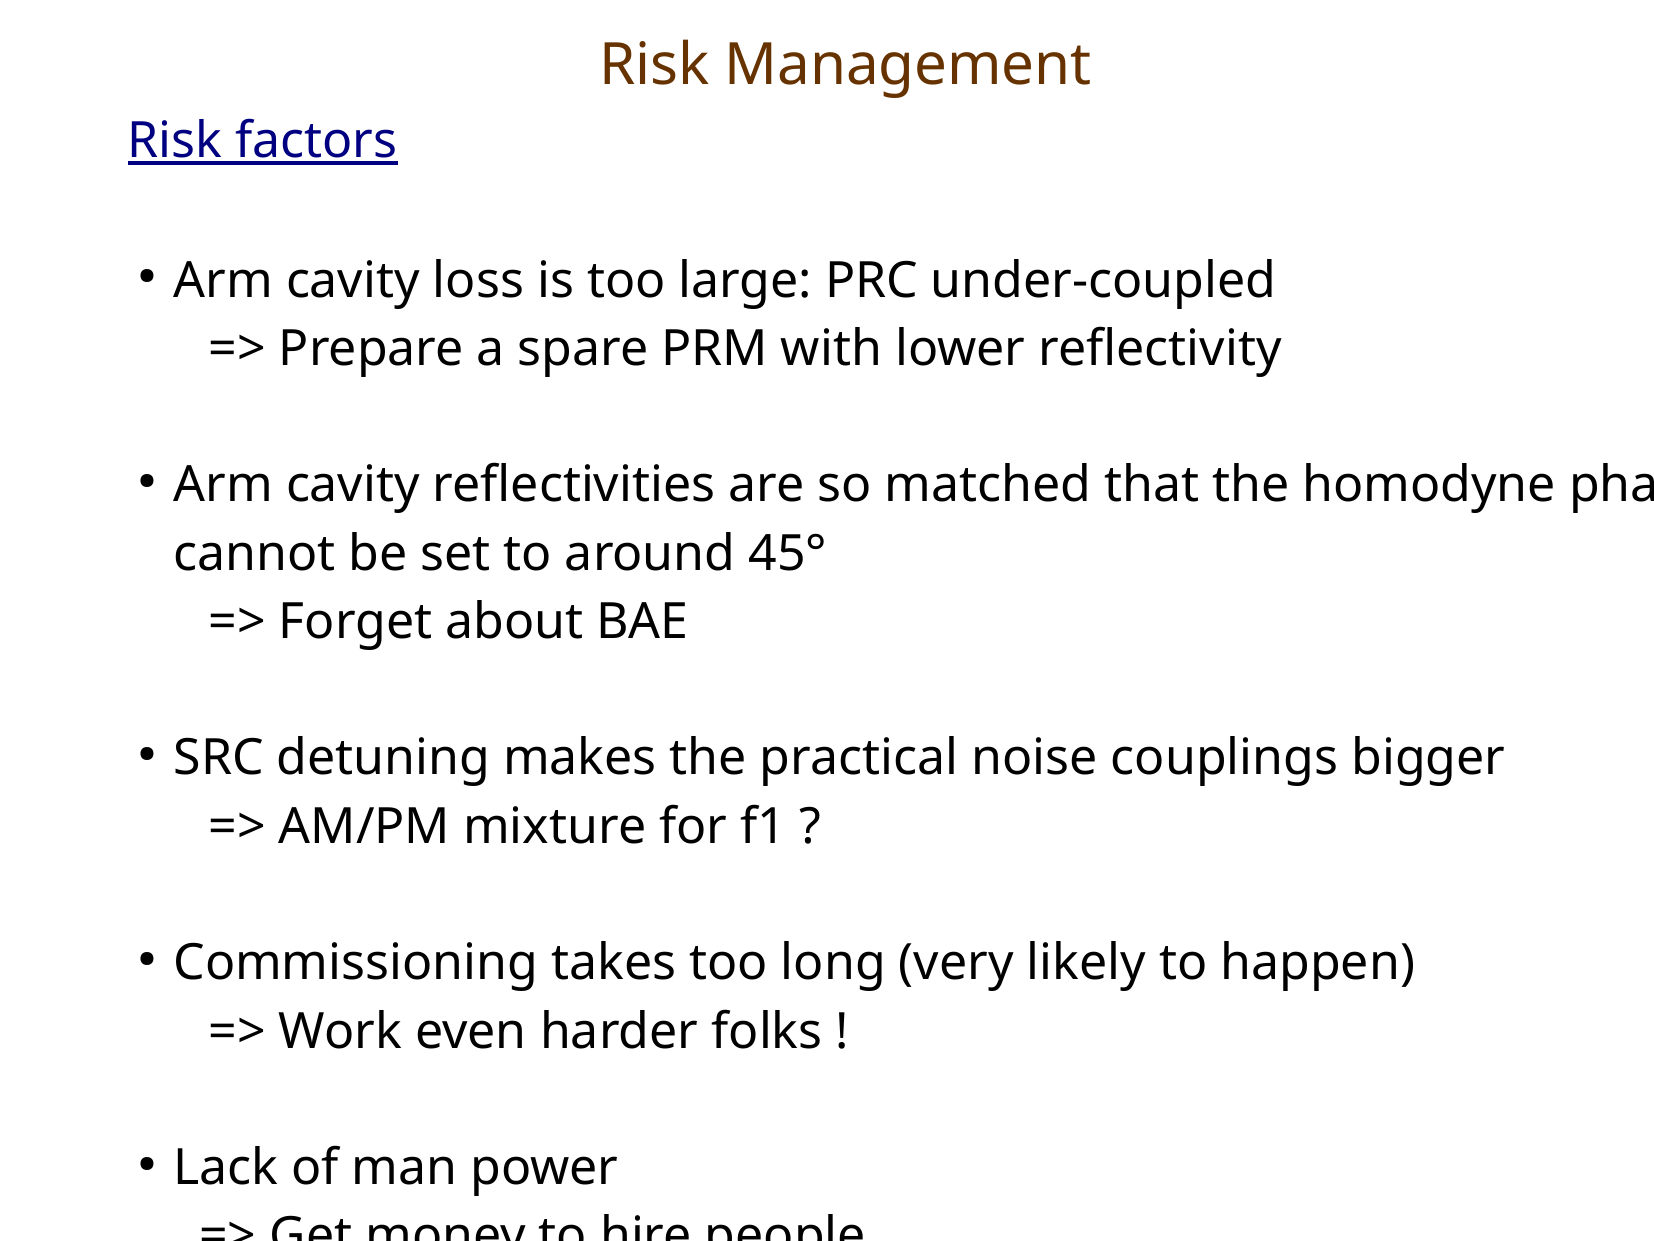

Risk Management
Risk factors
Arm cavity loss is too large: PRC under-coupled
=> Prepare a spare PRM with lower reflectivity
Arm cavity reflectivities are so matched that the homodyne phase
cannot be set to around 45°
=> Forget about BAE
SRC detuning makes the practical noise couplings bigger
=> AM/PM mixture for f1 ?
Commissioning takes too long (very likely to happen)
=> Work even harder folks !
Lack of man power
 => Get money to hire people